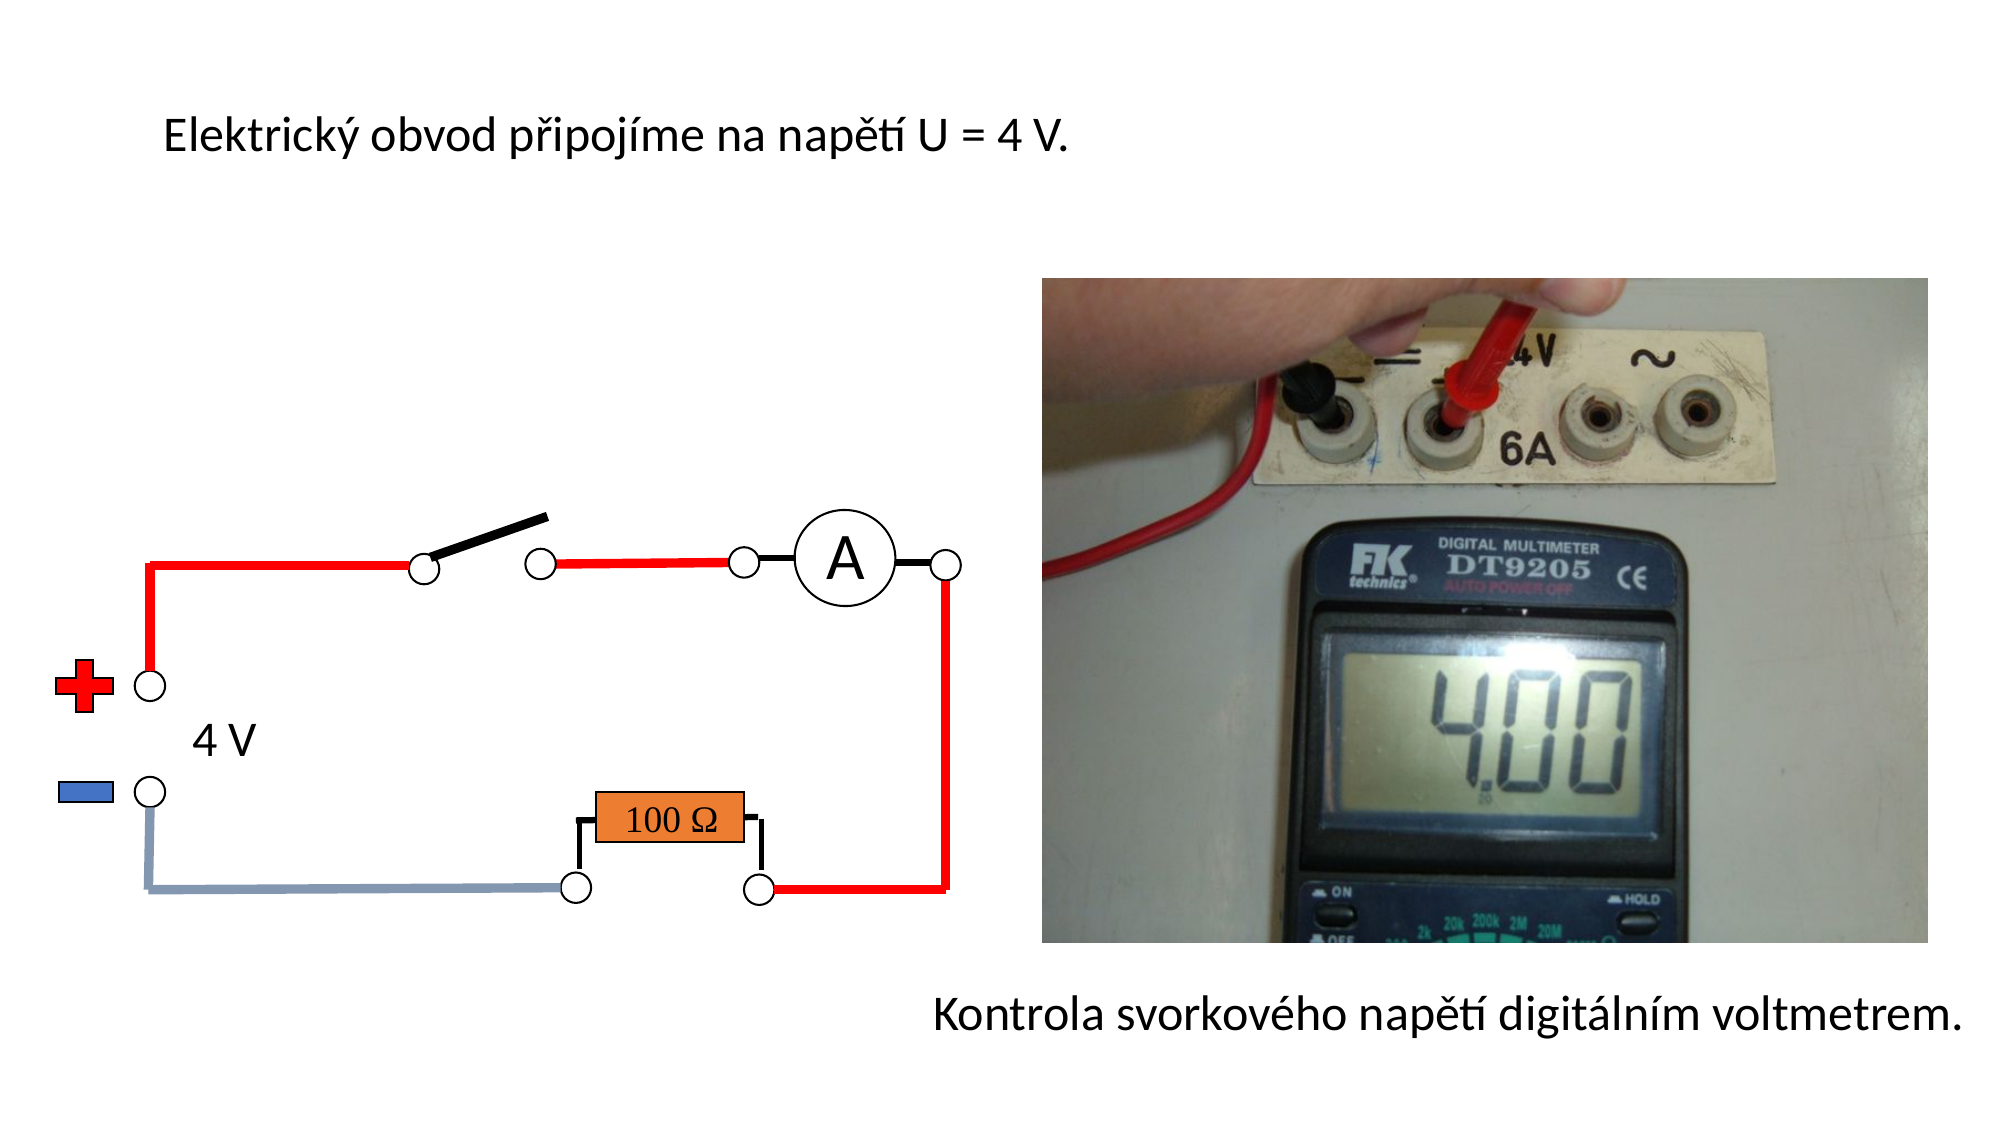

Elektrický obvod připojíme na napětí U = 4 V.
A
4 V
100 Ω
Kontrola svorkového napětí digitálním voltmetrem.